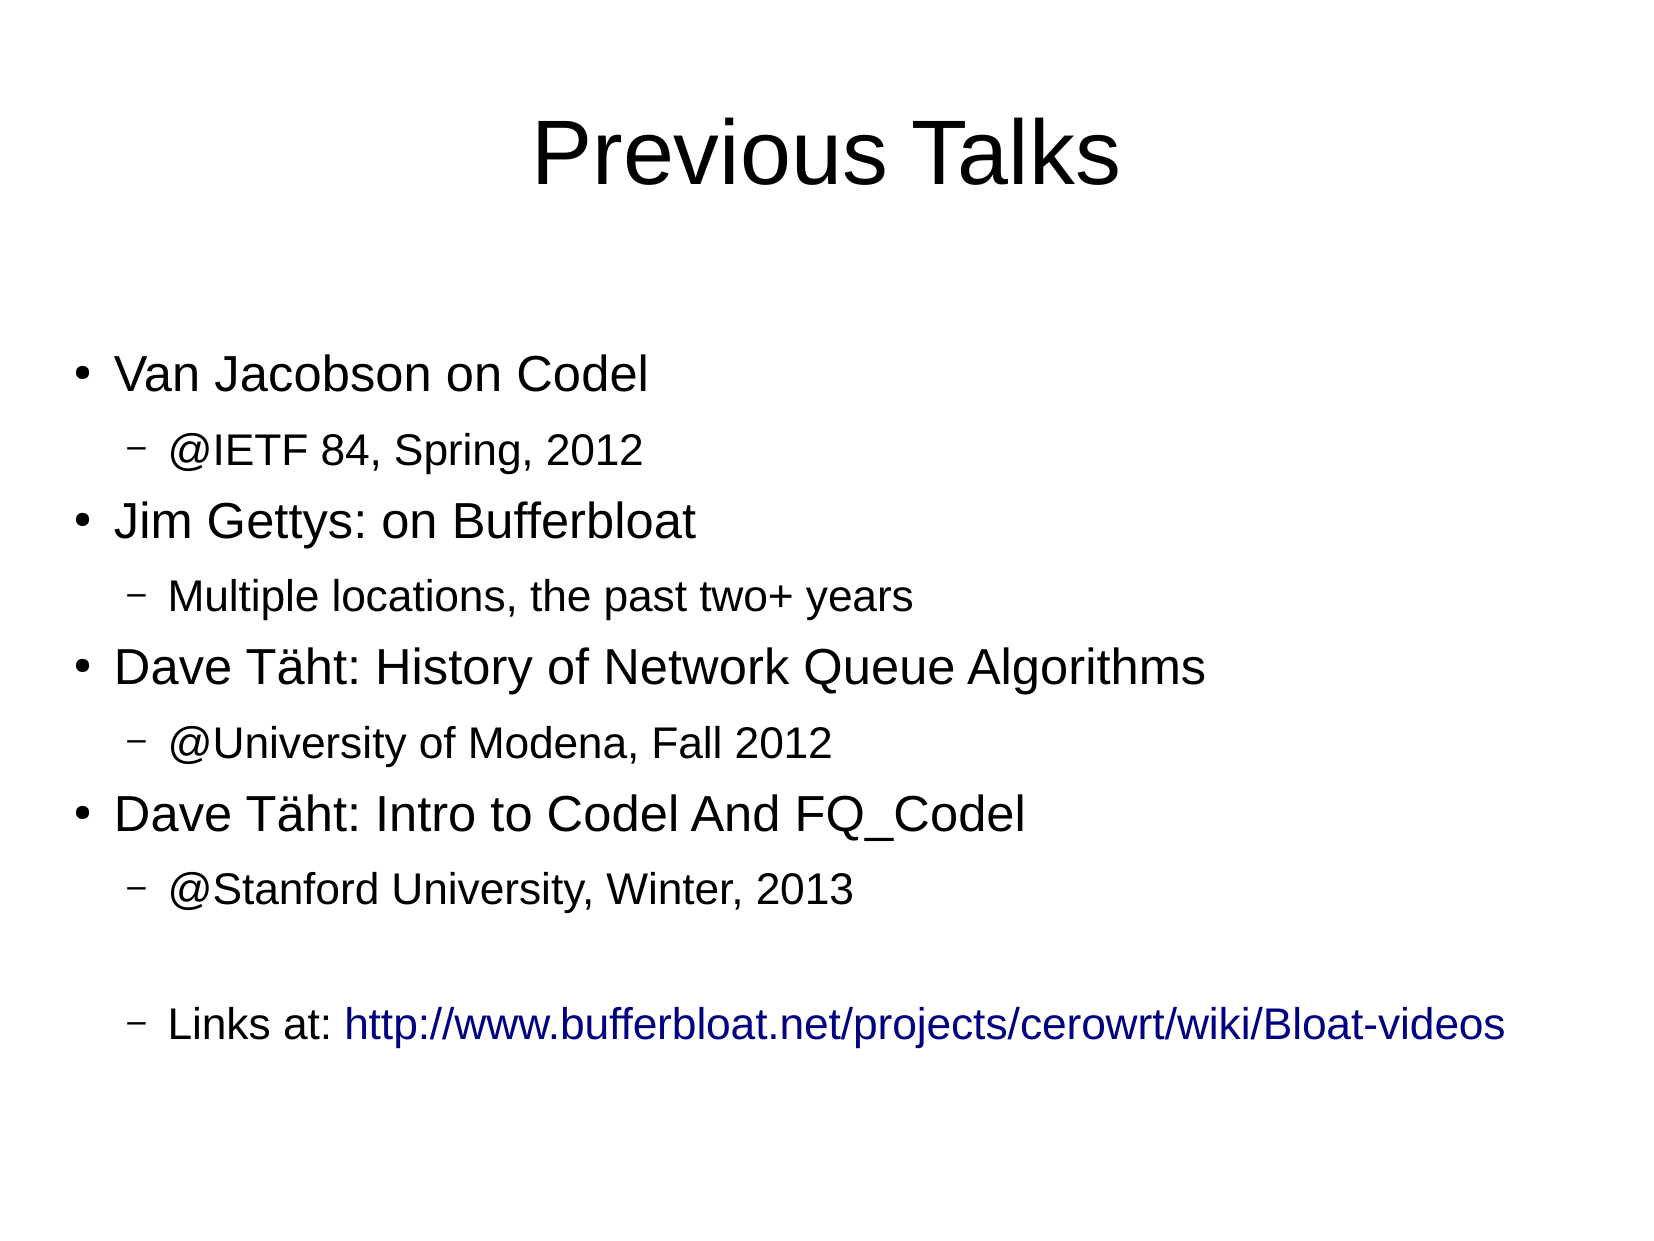

# Previous Talks
Van Jacobson on Codel
@IETF 84, Spring, 2012
Jim Gettys: on Bufferbloat
Multiple locations, the past two+ years
Dave Täht: History of Network Queue Algorithms
@University of Modena, Fall 2012
Dave Täht: Intro to Codel And FQ_Codel
@Stanford University, Winter, 2013
Links at: http://www.bufferbloat.net/projects/cerowrt/wiki/Bloat-videos